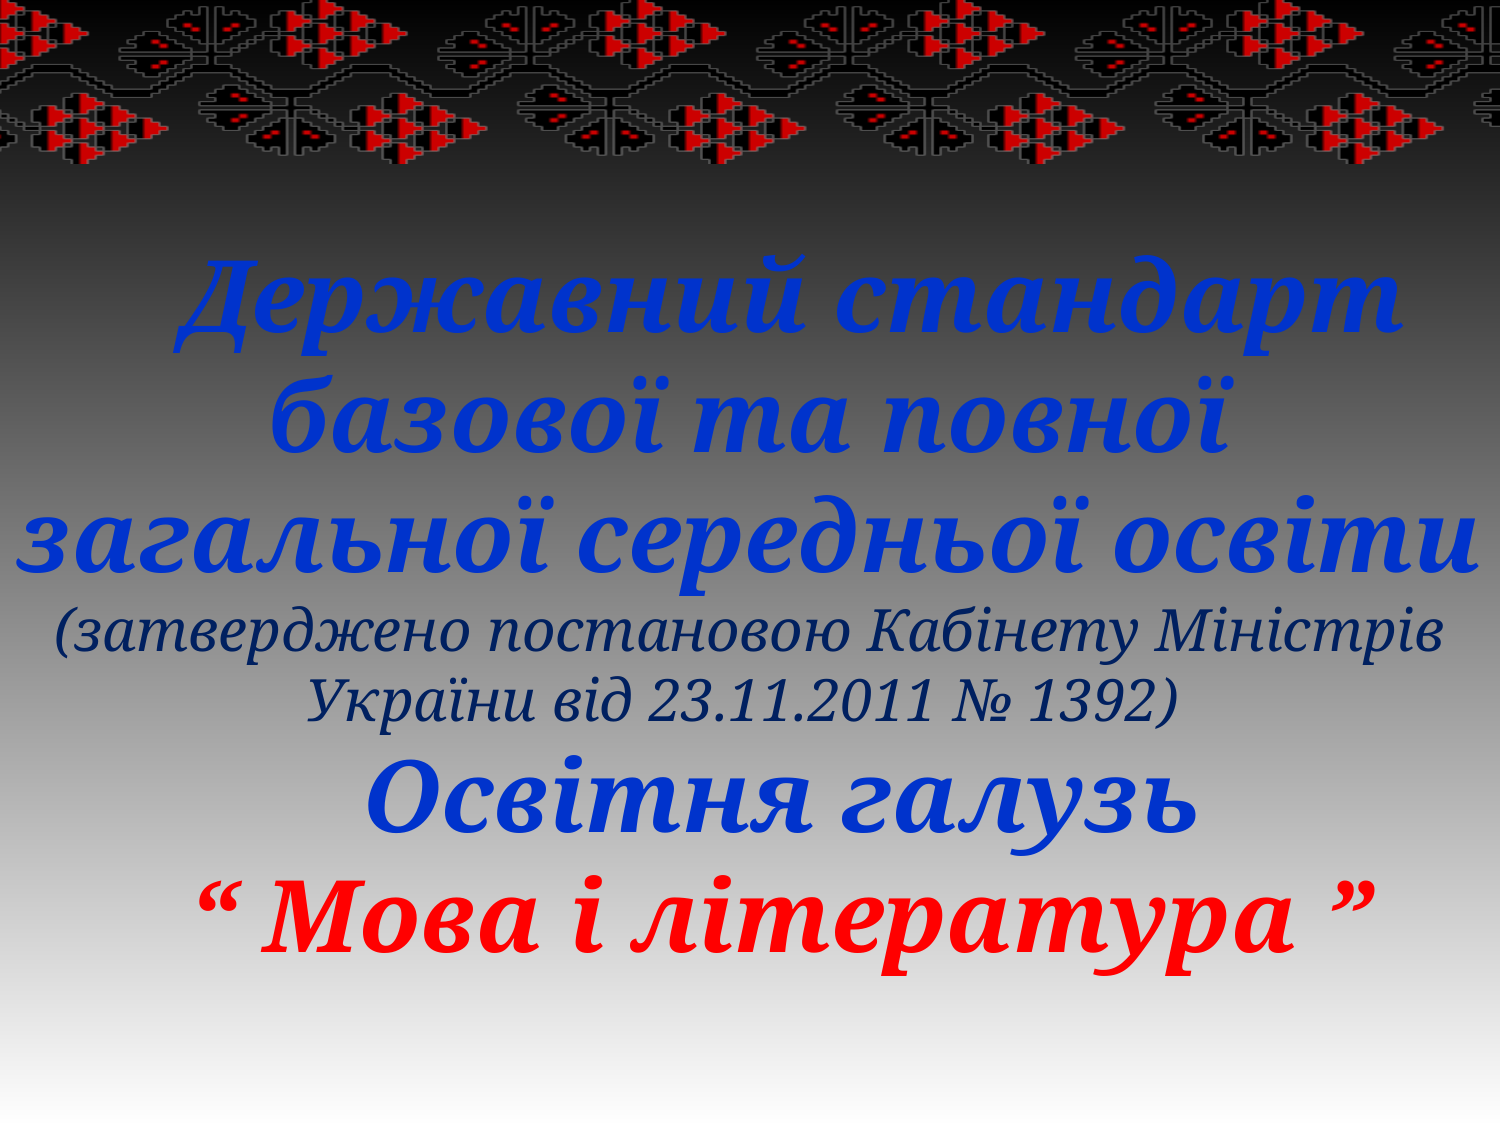

Державний стандарт базової та повної загальної середньої освіти (затверджено постановою Кабінету Міністрів України від 23.11.2011 № 1392)
Освітня галузь
“ Мова і література ”